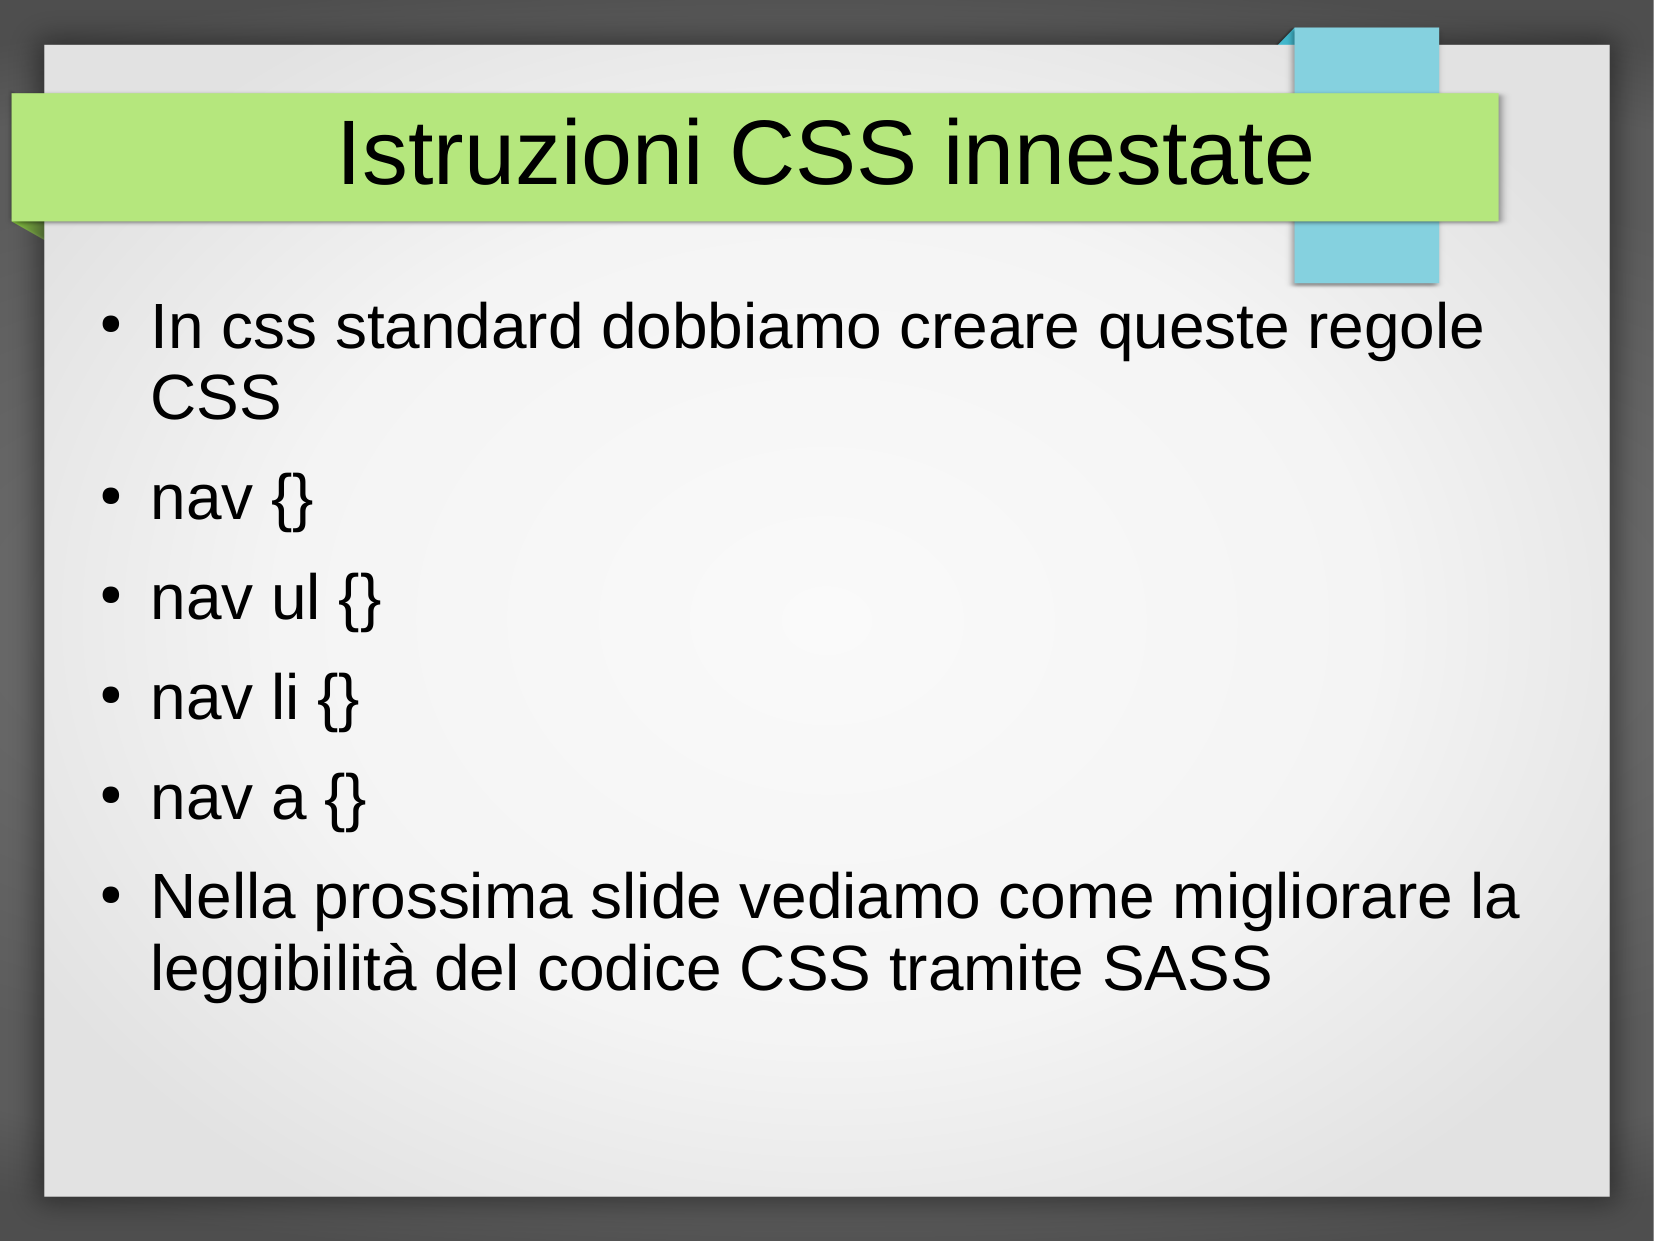

# Istruzioni CSS innestate
In css standard dobbiamo creare queste regole CSS
nav {}
nav ul {}
nav li {}
nav a {}
Nella prossima slide vediamo come migliorare la leggibilità del codice CSS tramite SASS